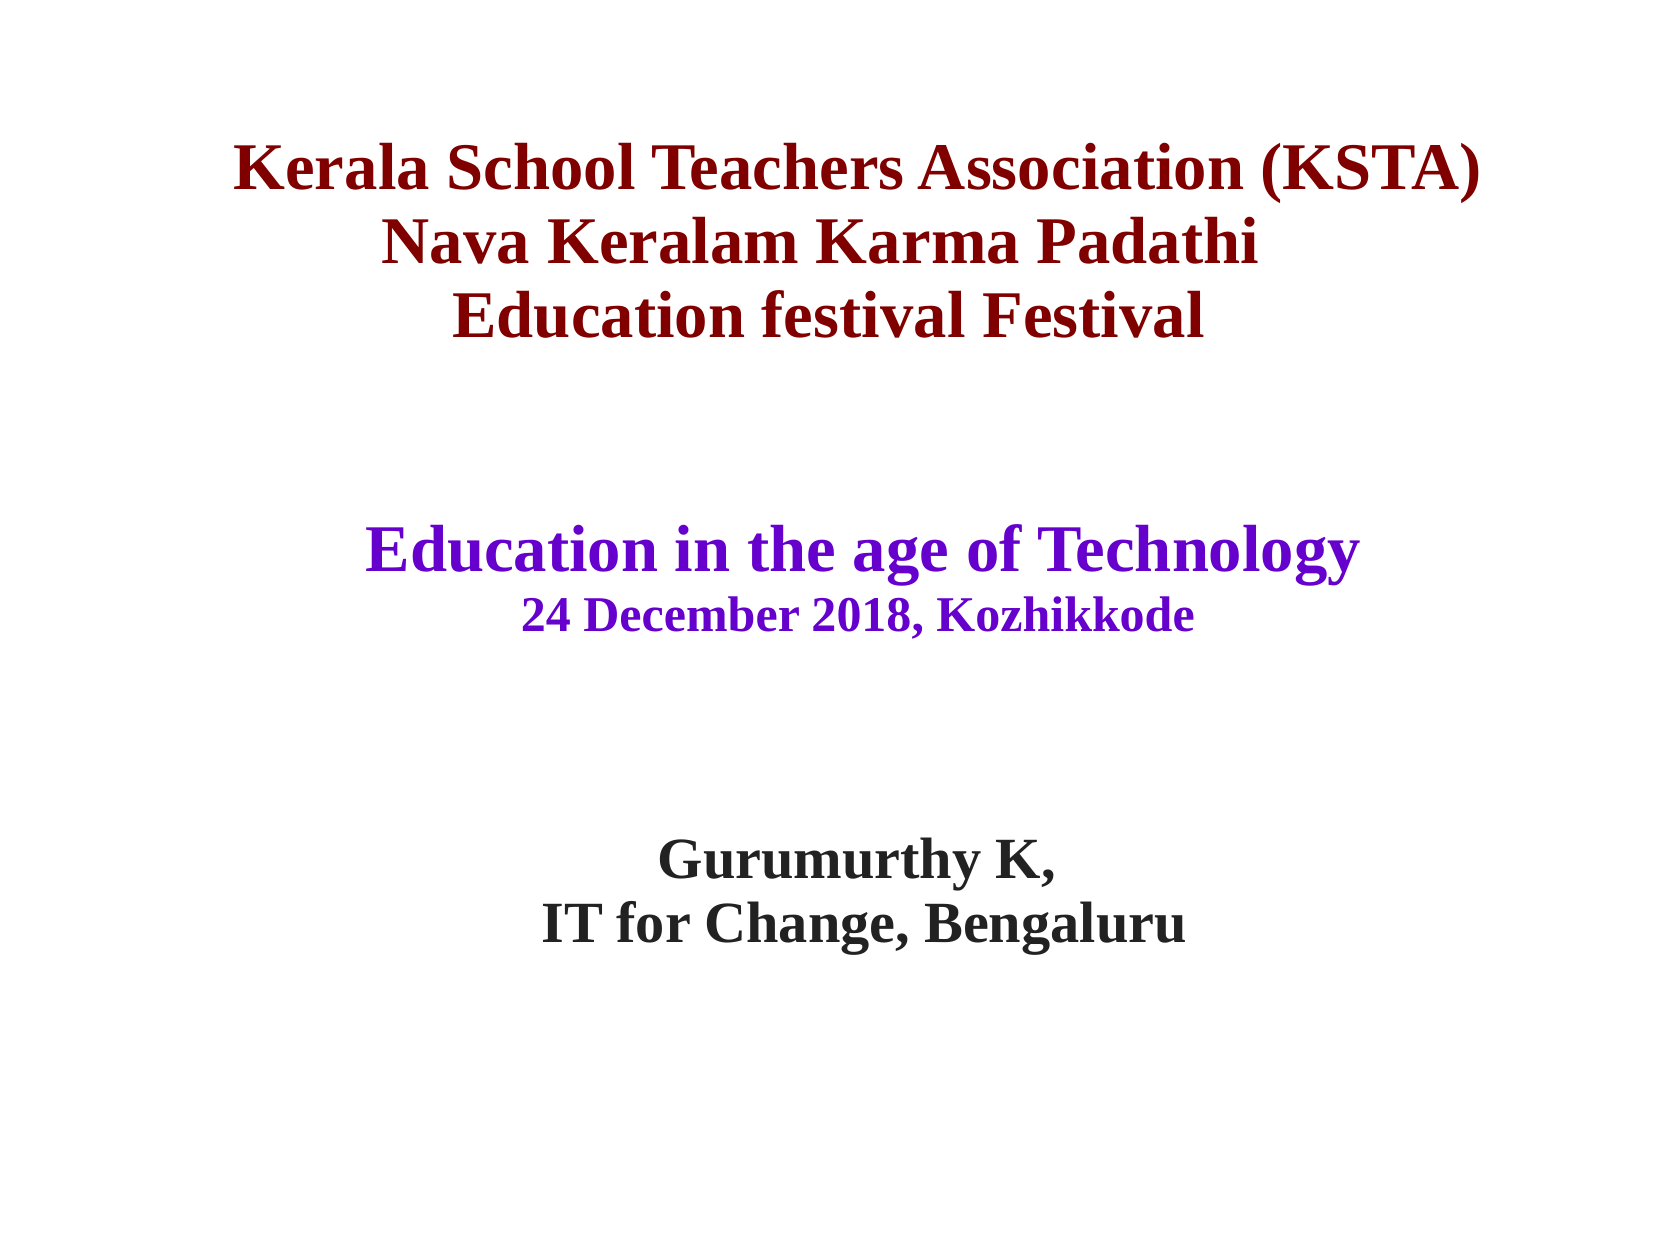

# Kerala School Teachers Association (KSTA) Nava Keralam Karma Padathi Education festival Festival
Education in the age of Technology
24 December 2018, Kozhikkode
Gurumurthy K,
IT for Change, Bengaluru